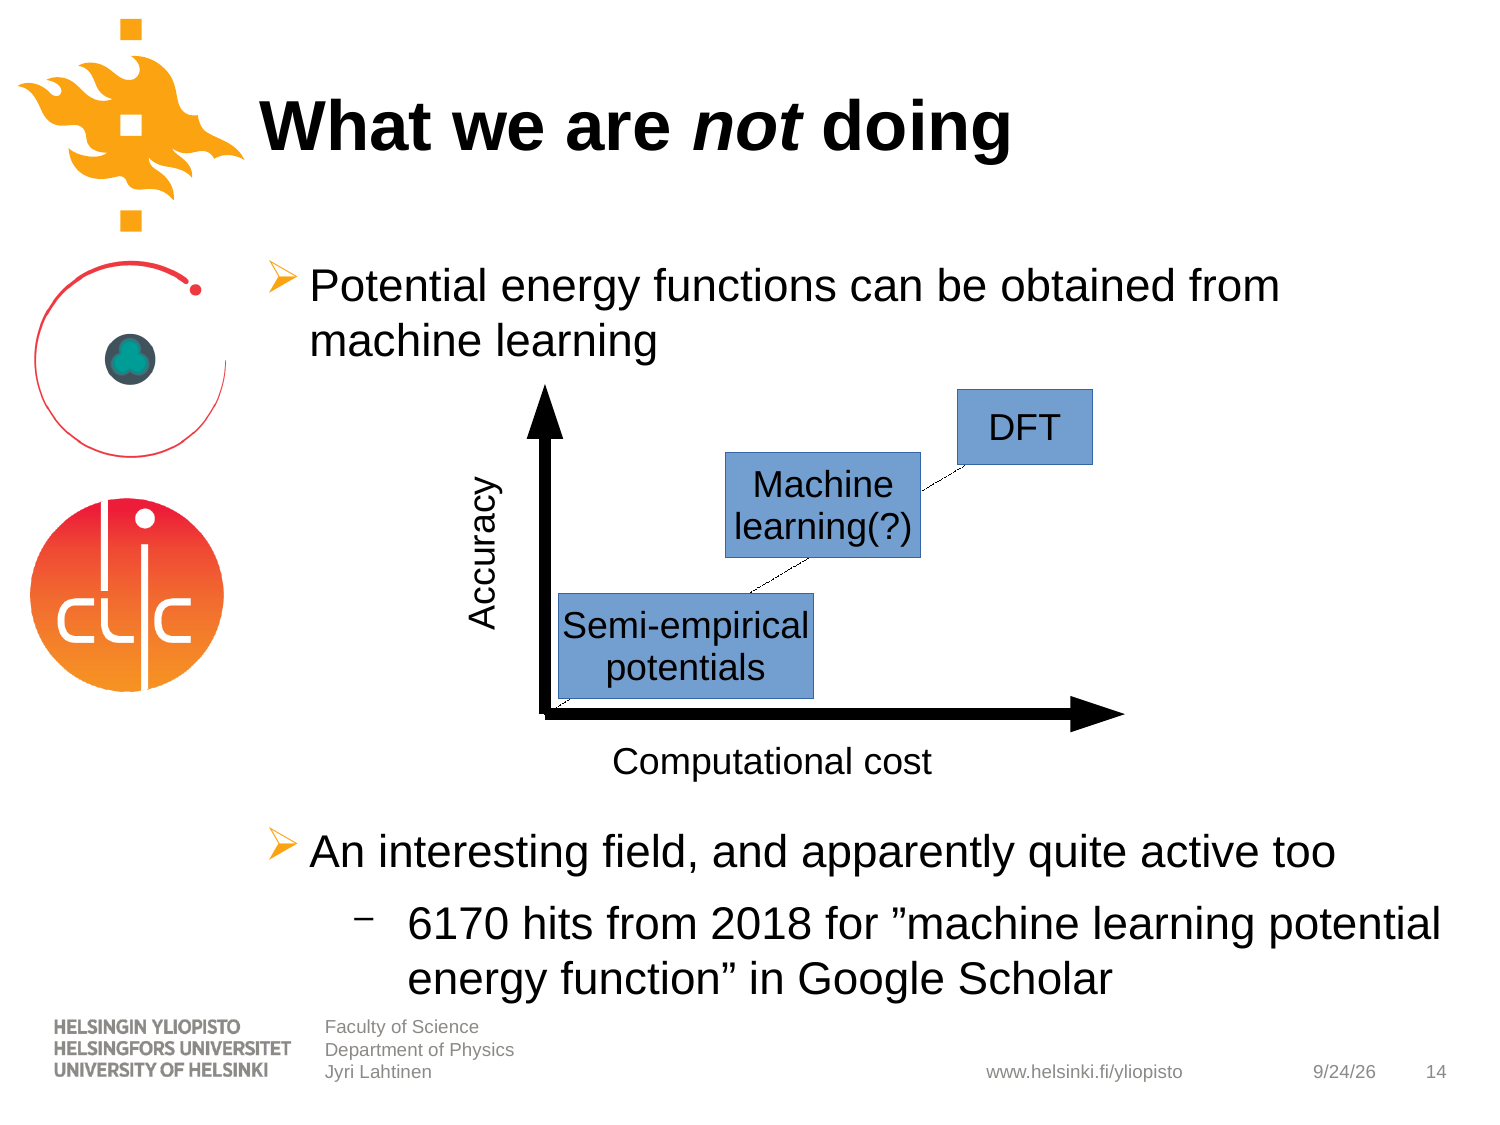

# What we are not doing
Potential energy functions can be obtained from machine learning
An interesting field, and apparently quite active too
6170 hits from 2018 for ”machine learning potential energy function” in Google Scholar
DFT
Machine
learning(?)
Accuracy
Semi-empirical
potentials
Computational cost
Faculty of Science
Department of Physics
Jyri Lahtinen